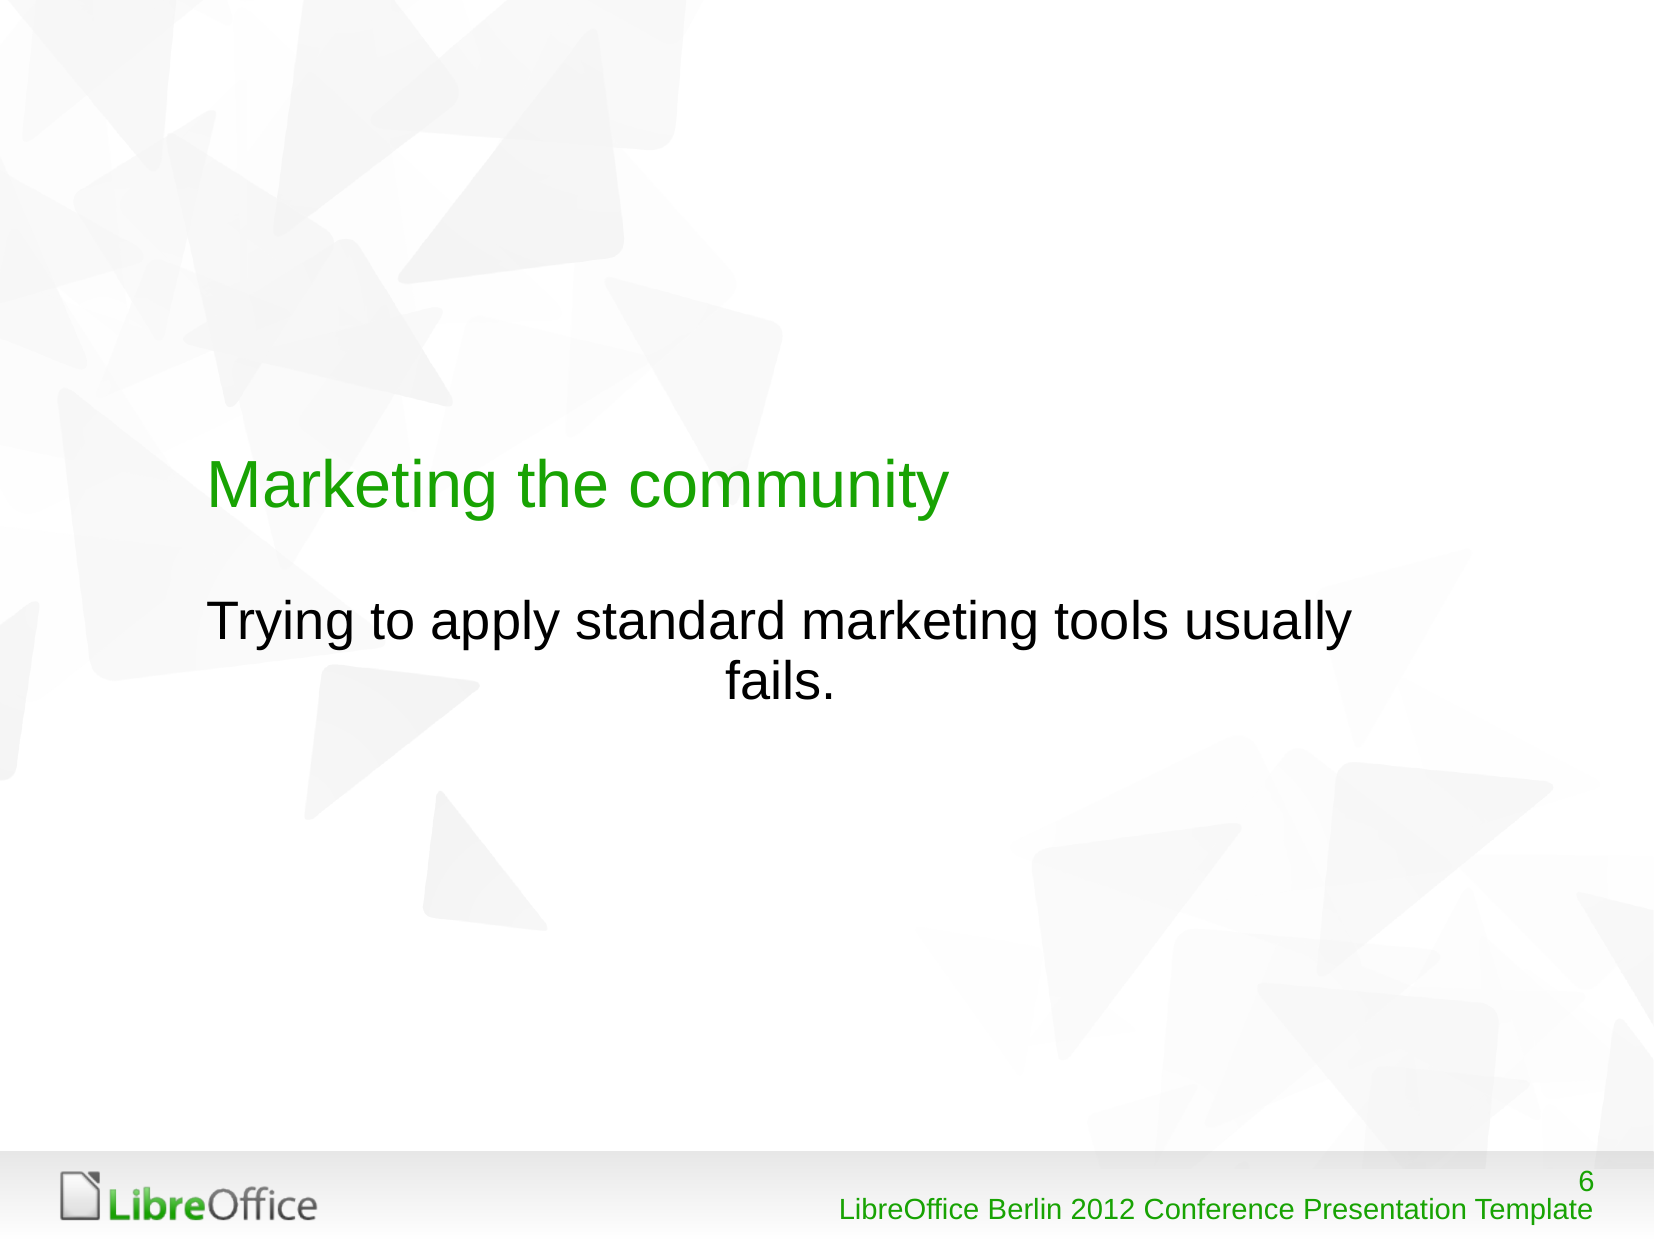

# Marketing the community
Trying to apply standard marketing tools usually fails.
6
LibreOffice Berlin 2012 Conference Presentation Template